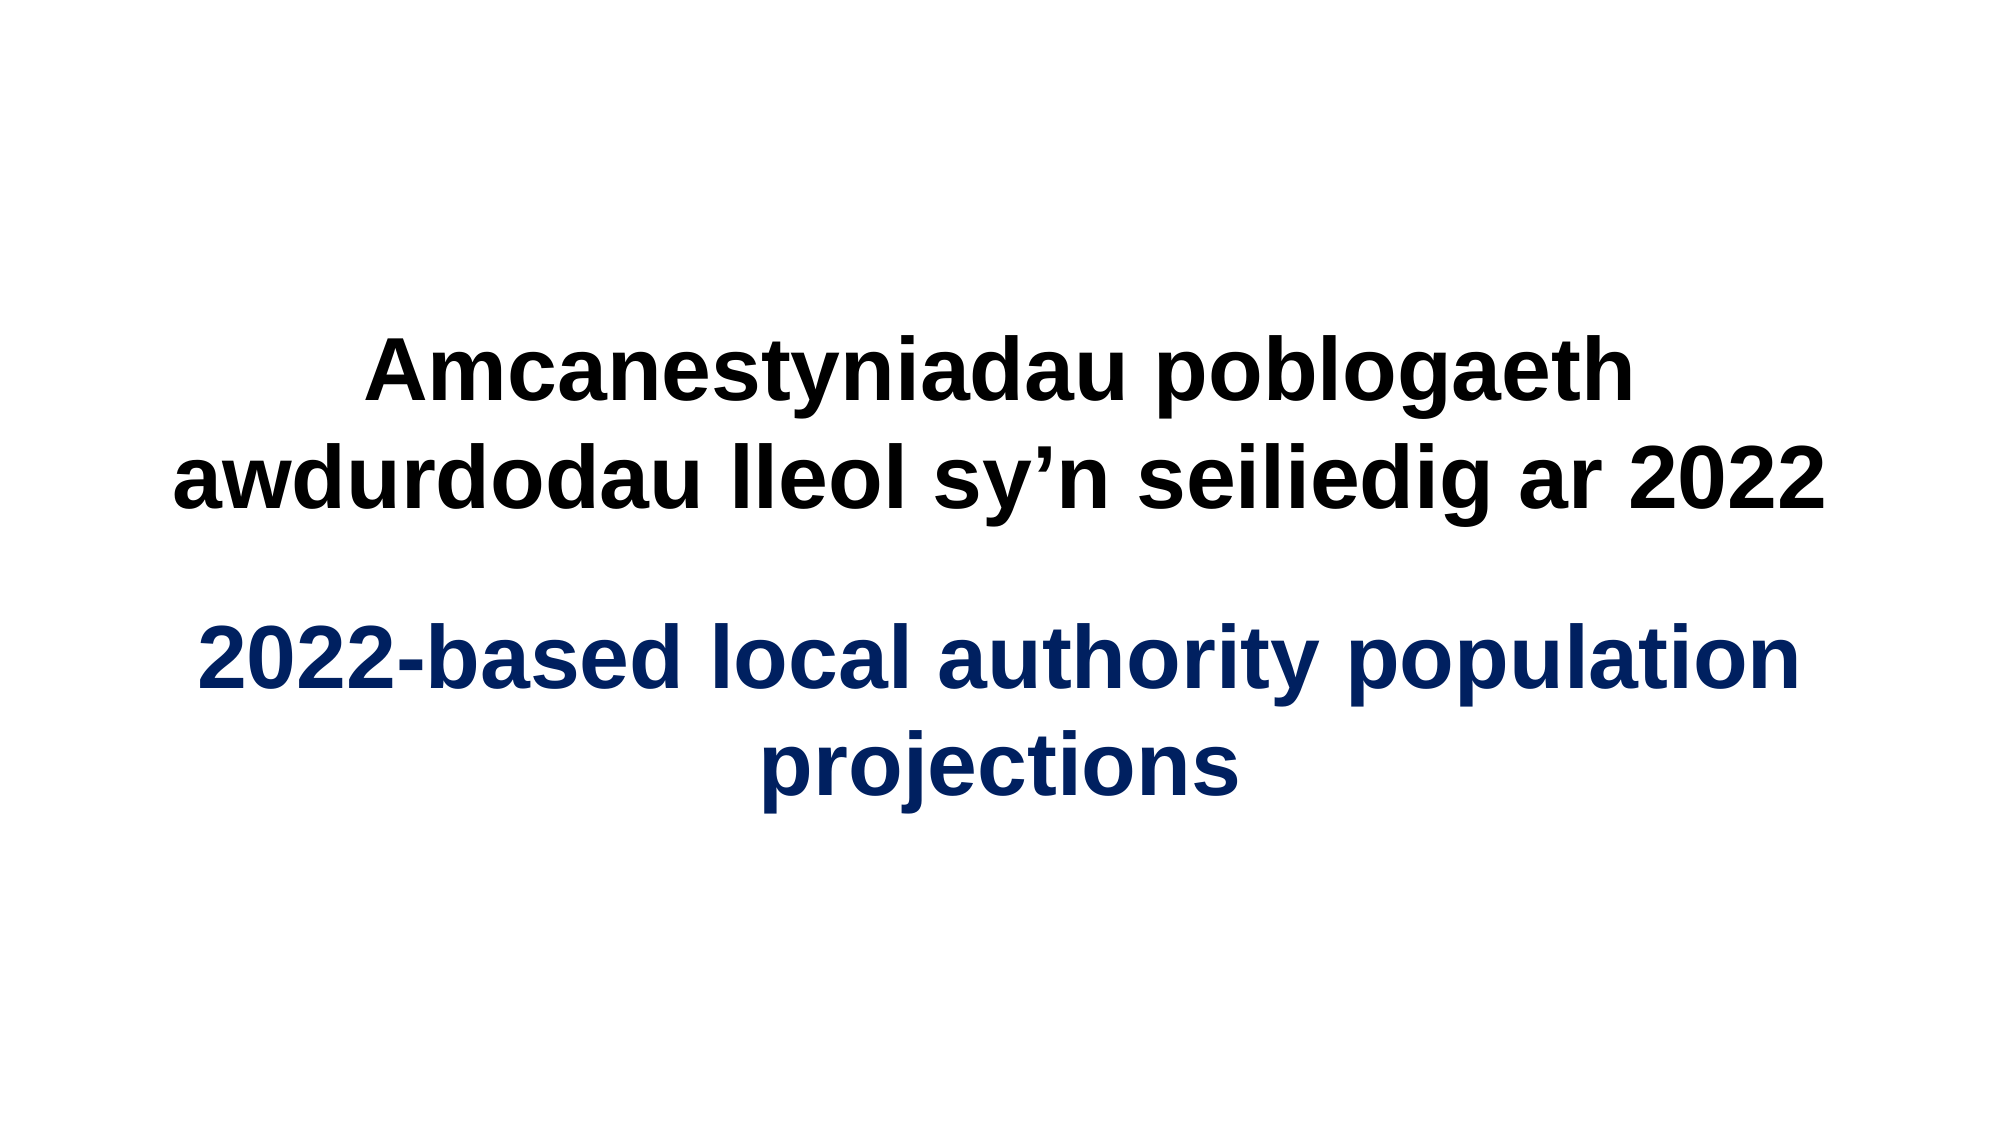

# Amcanestyniadau poblogaeth awdurdodau lleol sy’n seiliedig ar 2022 2022-based local authority population projections